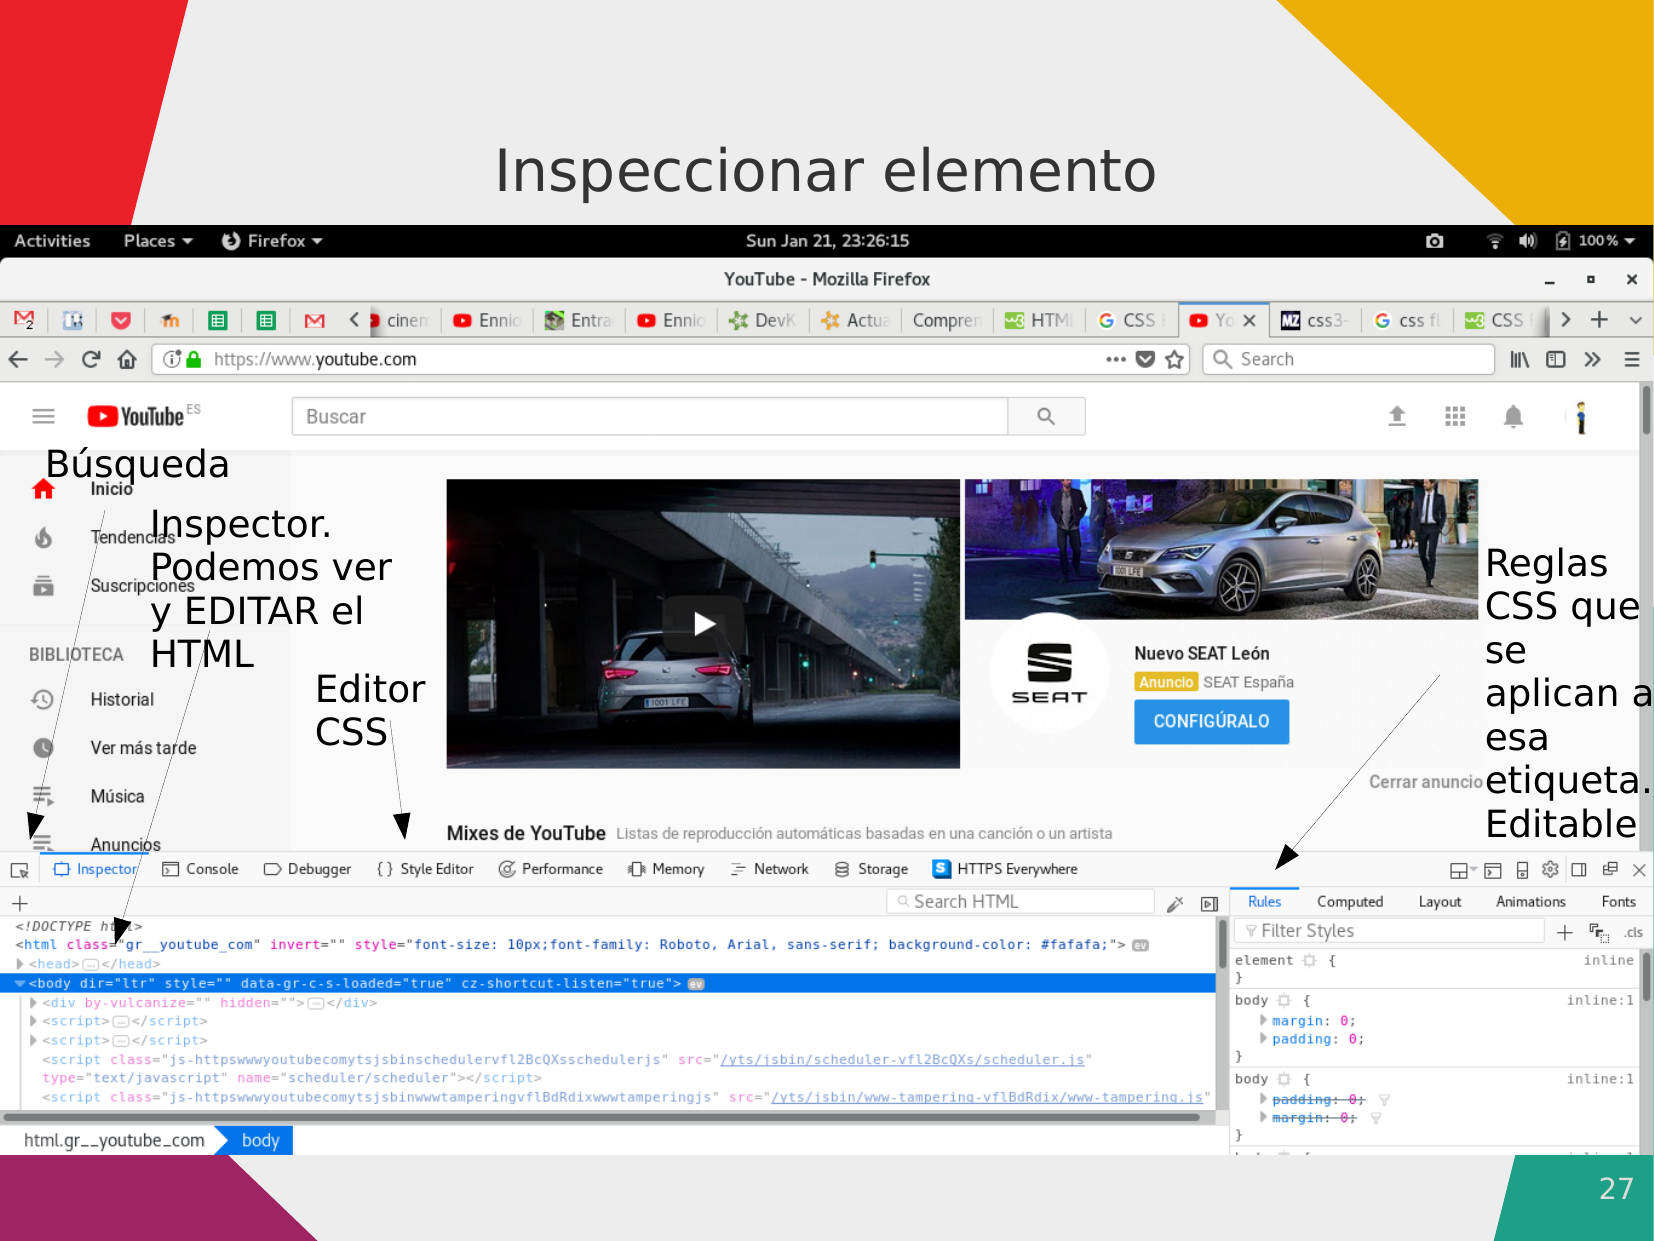

# Inspeccionar elemento
Firefox→Desarrollador→Abrir herramientas
Búsqueda
Inspector. Podemos ver y EDITAR el HTML
Reglas CSS que se aplican a esa etiqueta. Editable
Editor CSS
27